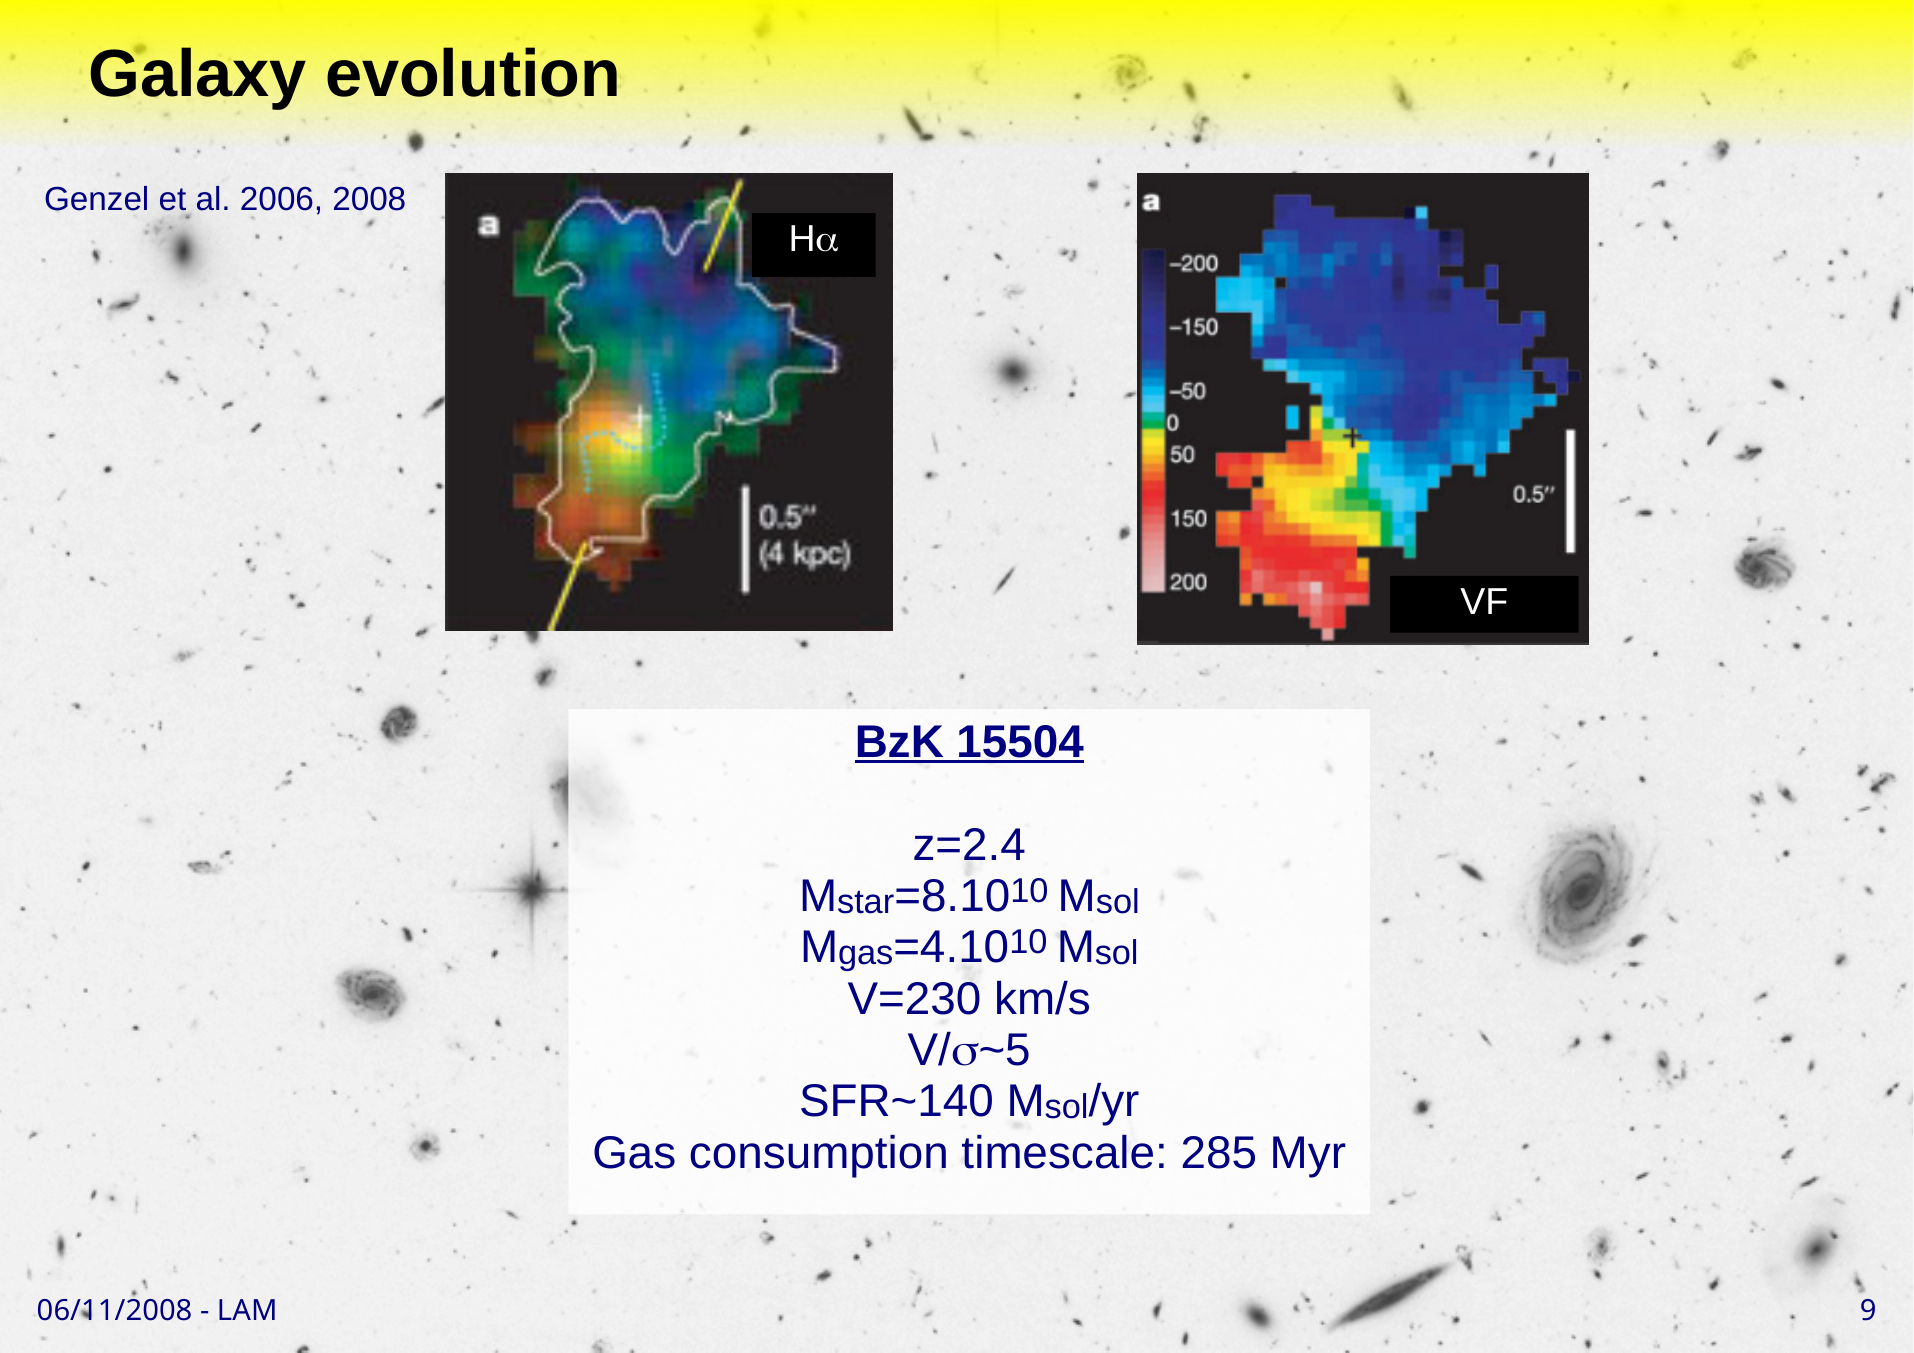

# Galaxy evolution
Genzel et al. 2006, 2008
Hα
VF
BzK 15504
z=2.4
Mstar=8.1010 Msol
Mgas=4.1010 Msol
V=230 km/s
V/s~5
SFR~140 Msol/yr
Gas consumption timescale: 285 Myr
9
06/11/2008 - LAM